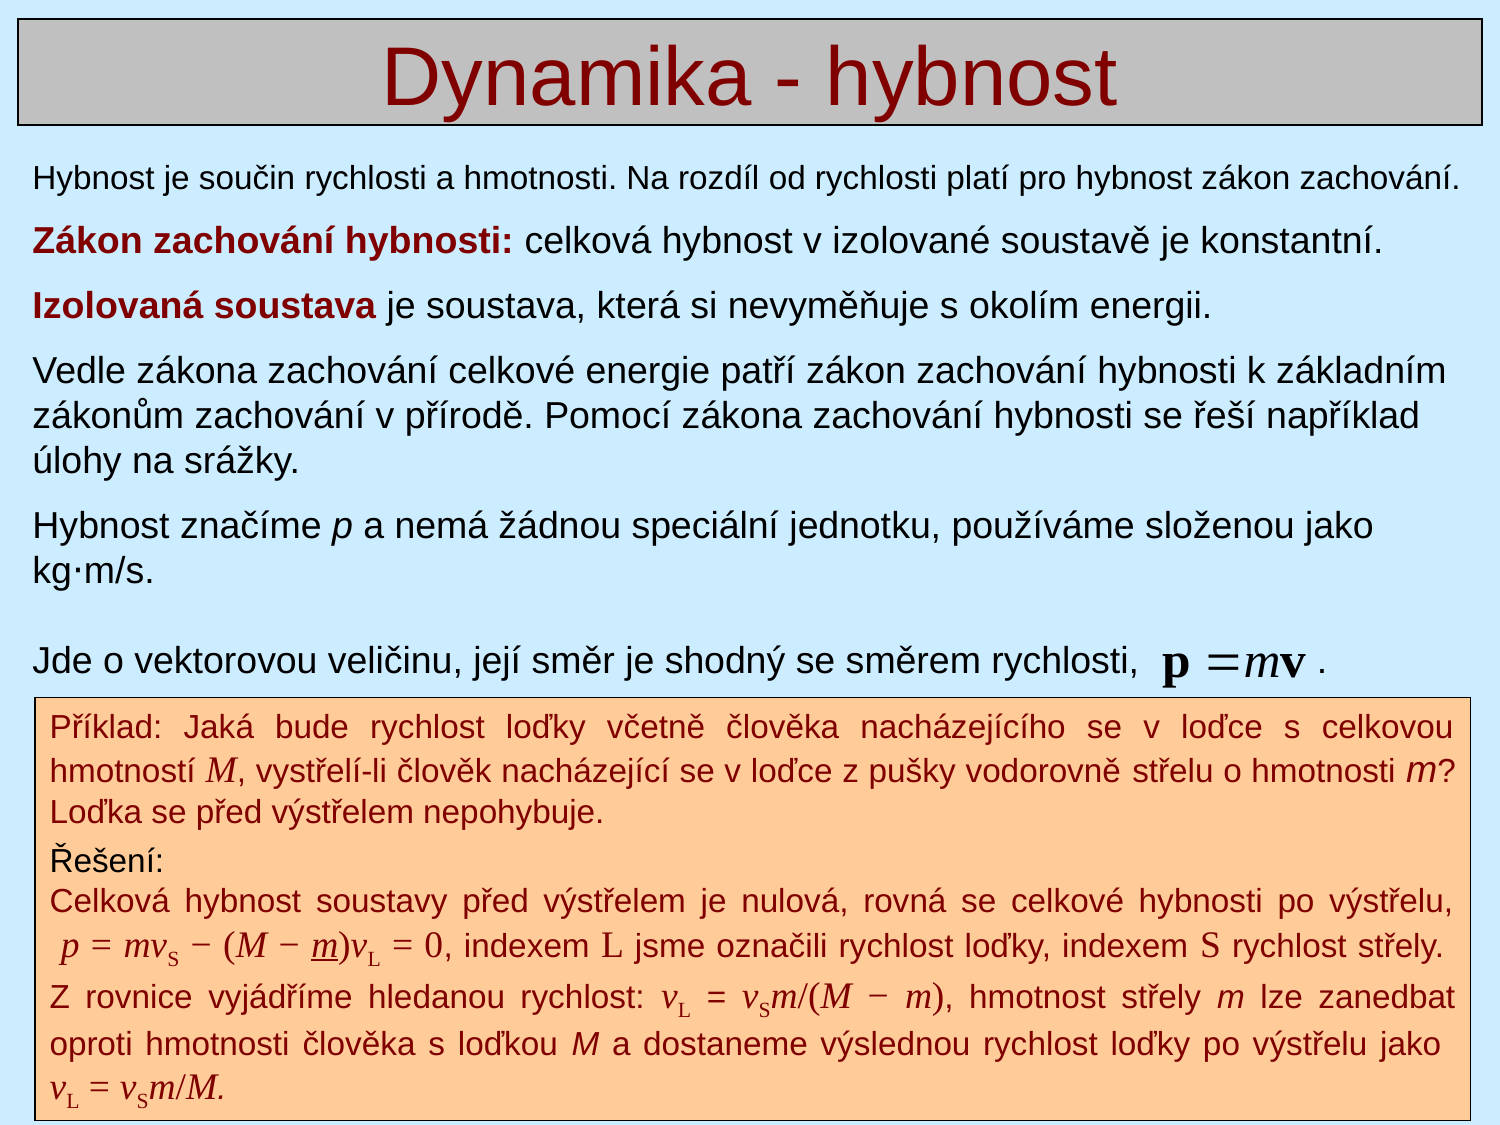

Dynamika - hybnost
Hybnost je součin rychlosti a hmotnosti. Na rozdíl od rychlosti platí pro hybnost zákon zachování.
Zákon zachování hybnosti: celková hybnost v izolované soustavě je konstantní.
Izolovaná soustava je soustava, která si nevyměňuje s okolím energii.
Vedle zákona zachování celkové energie patří zákon zachování hybnosti k základním zákonům zachování v přírodě. Pomocí zákona zachování hybnosti se řeší například úlohy na srážky.
Hybnost značíme p a nemá žádnou speciální jednotku, používáme složenou jako kg⋅m/s.
Jde o vektorovou veličinu, její směr je shodný se směrem rychlosti, .
Příklad: Jaká bude rychlost loďky včetně člověka nacházejícího se v loďce s celkovou hmotností M, vystřelí-li člověk nacházející se v loďce z pušky vodorovně střelu o hmotnosti m? Loďka se před výstřelem nepohybuje.
Řešení:
Celková hybnost soustavy před výstřelem je nulová, rovná se celkové hybnosti po výstřelu,
 p = mvS − (M − m)vL = 0, indexem L jsme označili rychlost loďky, indexem S rychlost střely.
Z rovnice vyjádříme hledanou rychlost: vL = vSm/(M − m), hmotnost střely m lze zanedbat oproti hmotnosti člověka s loďkou M a dostaneme výslednou rychlost loďky po výstřelu jako
vL = vSm/M.